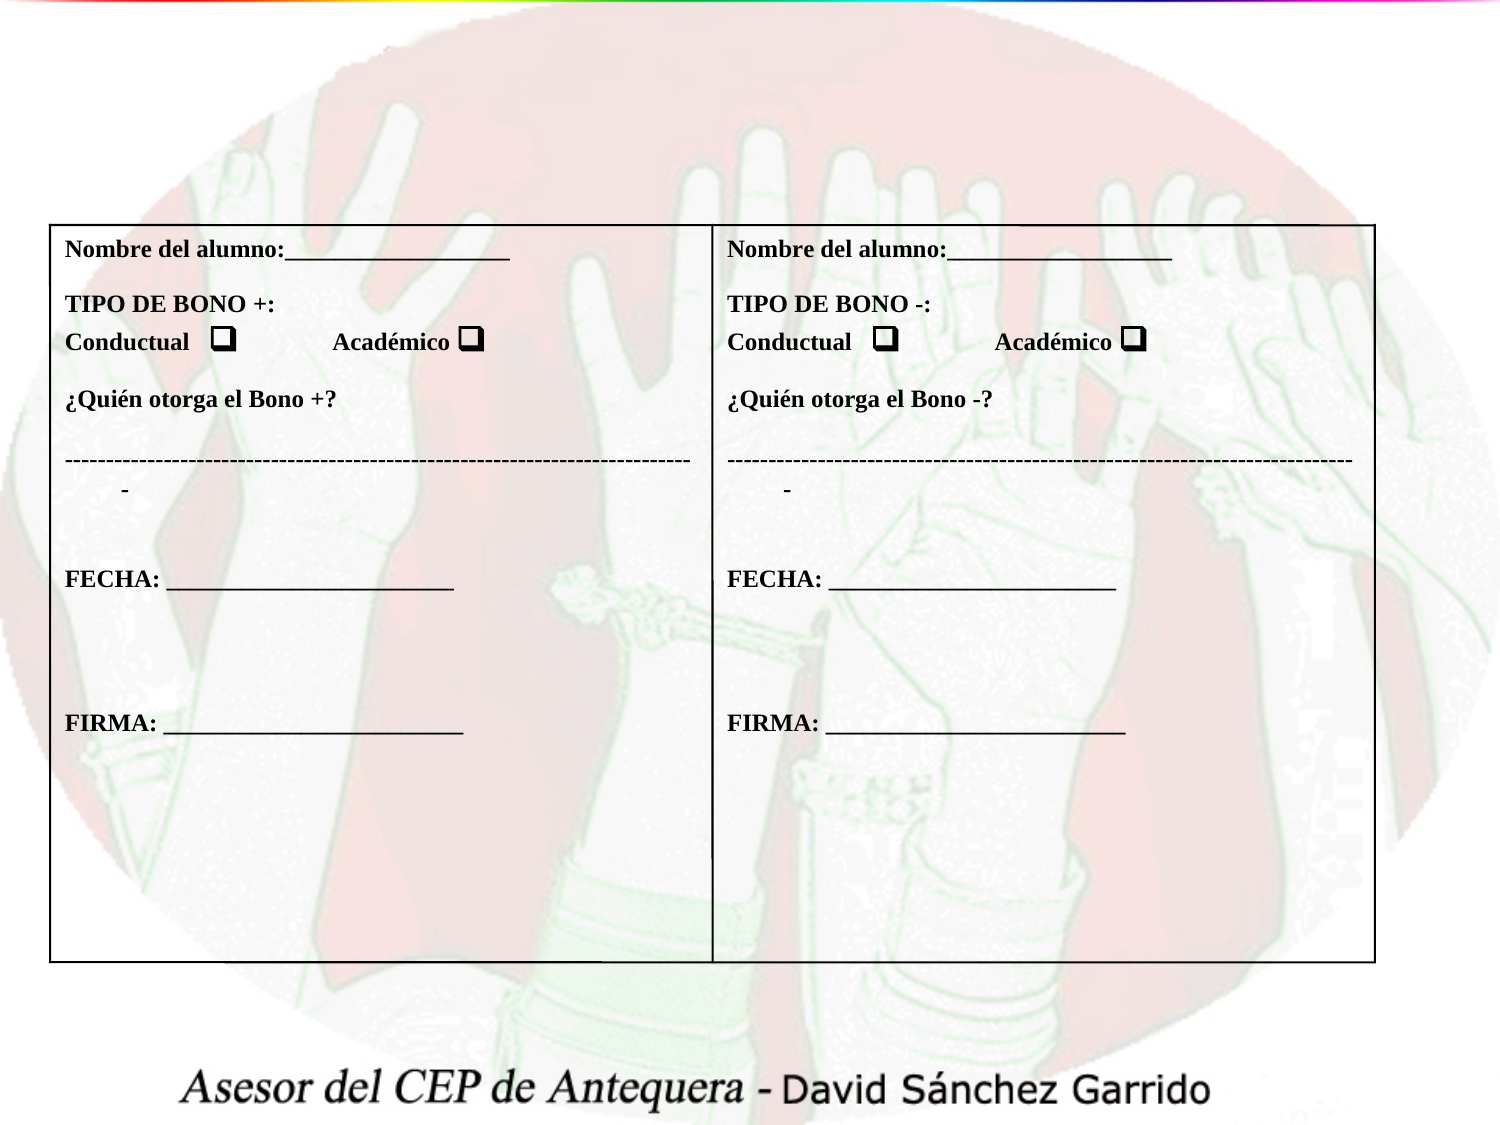

Nombre del alumno:__________________
TIPO DE BONO +:
Conductual  Académico 
¿Quién otorga el Bono +?
-----------------------------------------------------------------------------
FECHA: _______________________
FIRMA: ________________________
Nombre del alumno:__________________
TIPO DE BONO -:
Conductual  Académico 
¿Quién otorga el Bono -?
-----------------------------------------------------------------------------
FECHA: _______________________
FIRMA: ________________________